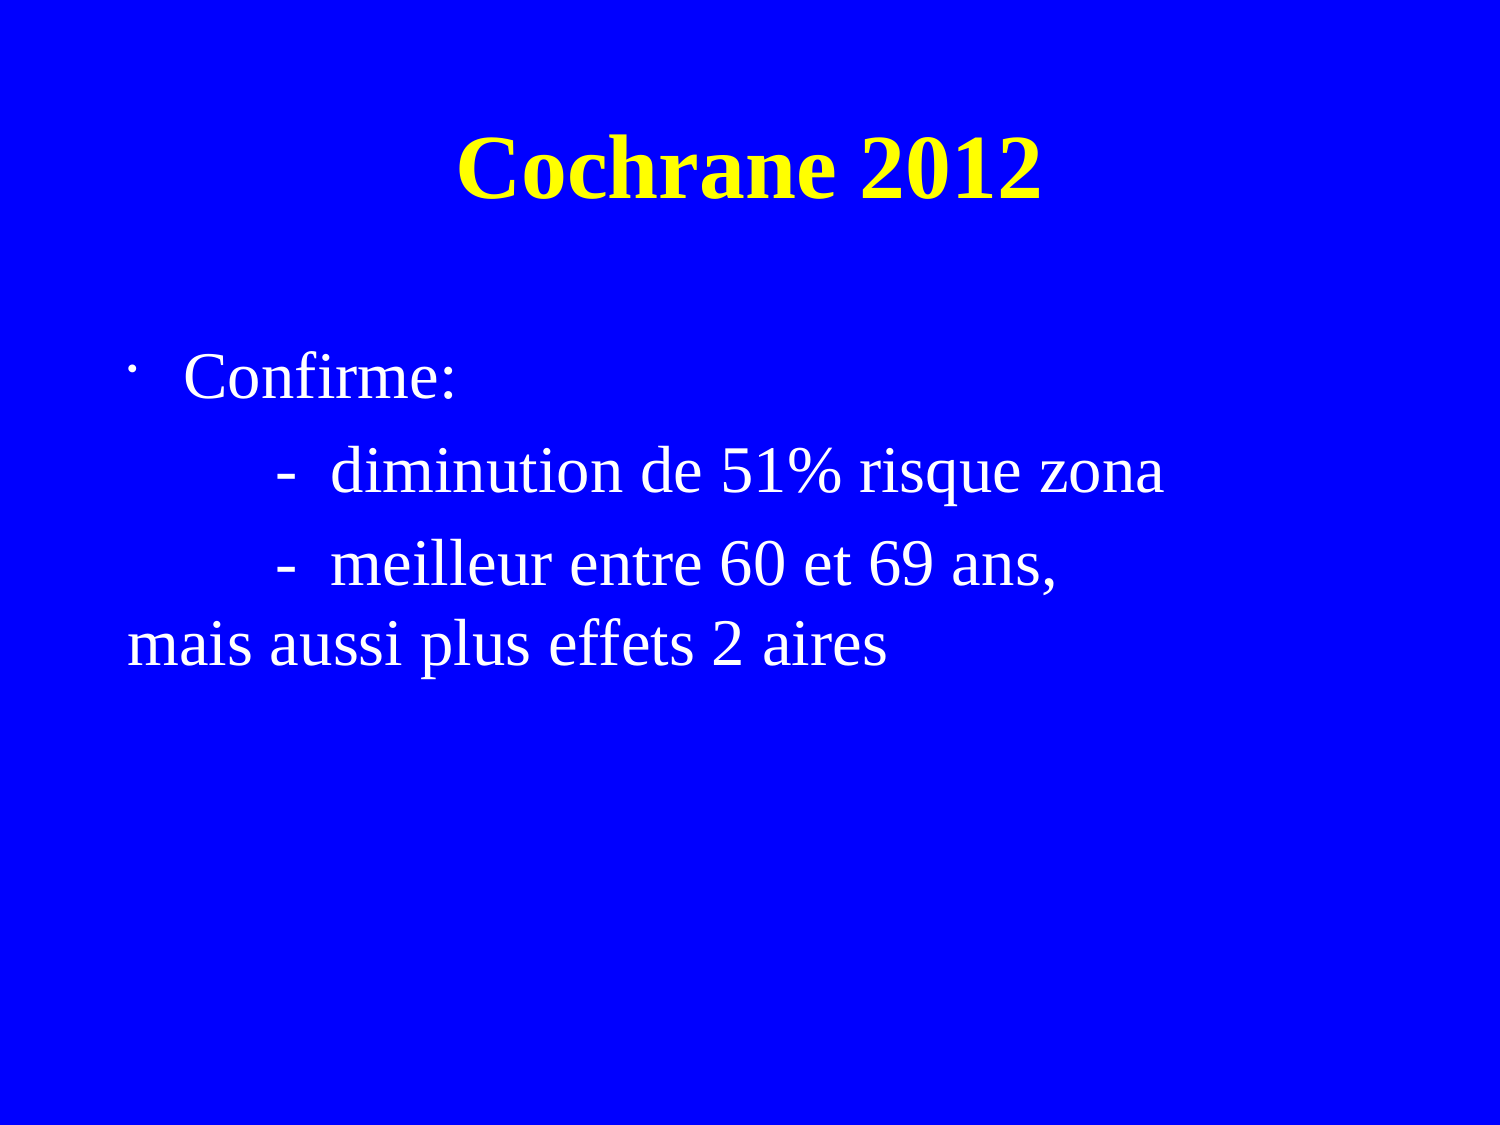

# Cochrane 2012
Confirme:
		- diminution de 51% risque zona
		- meilleur entre 60 et 69 ans,				 mais aussi plus effets 2 aires